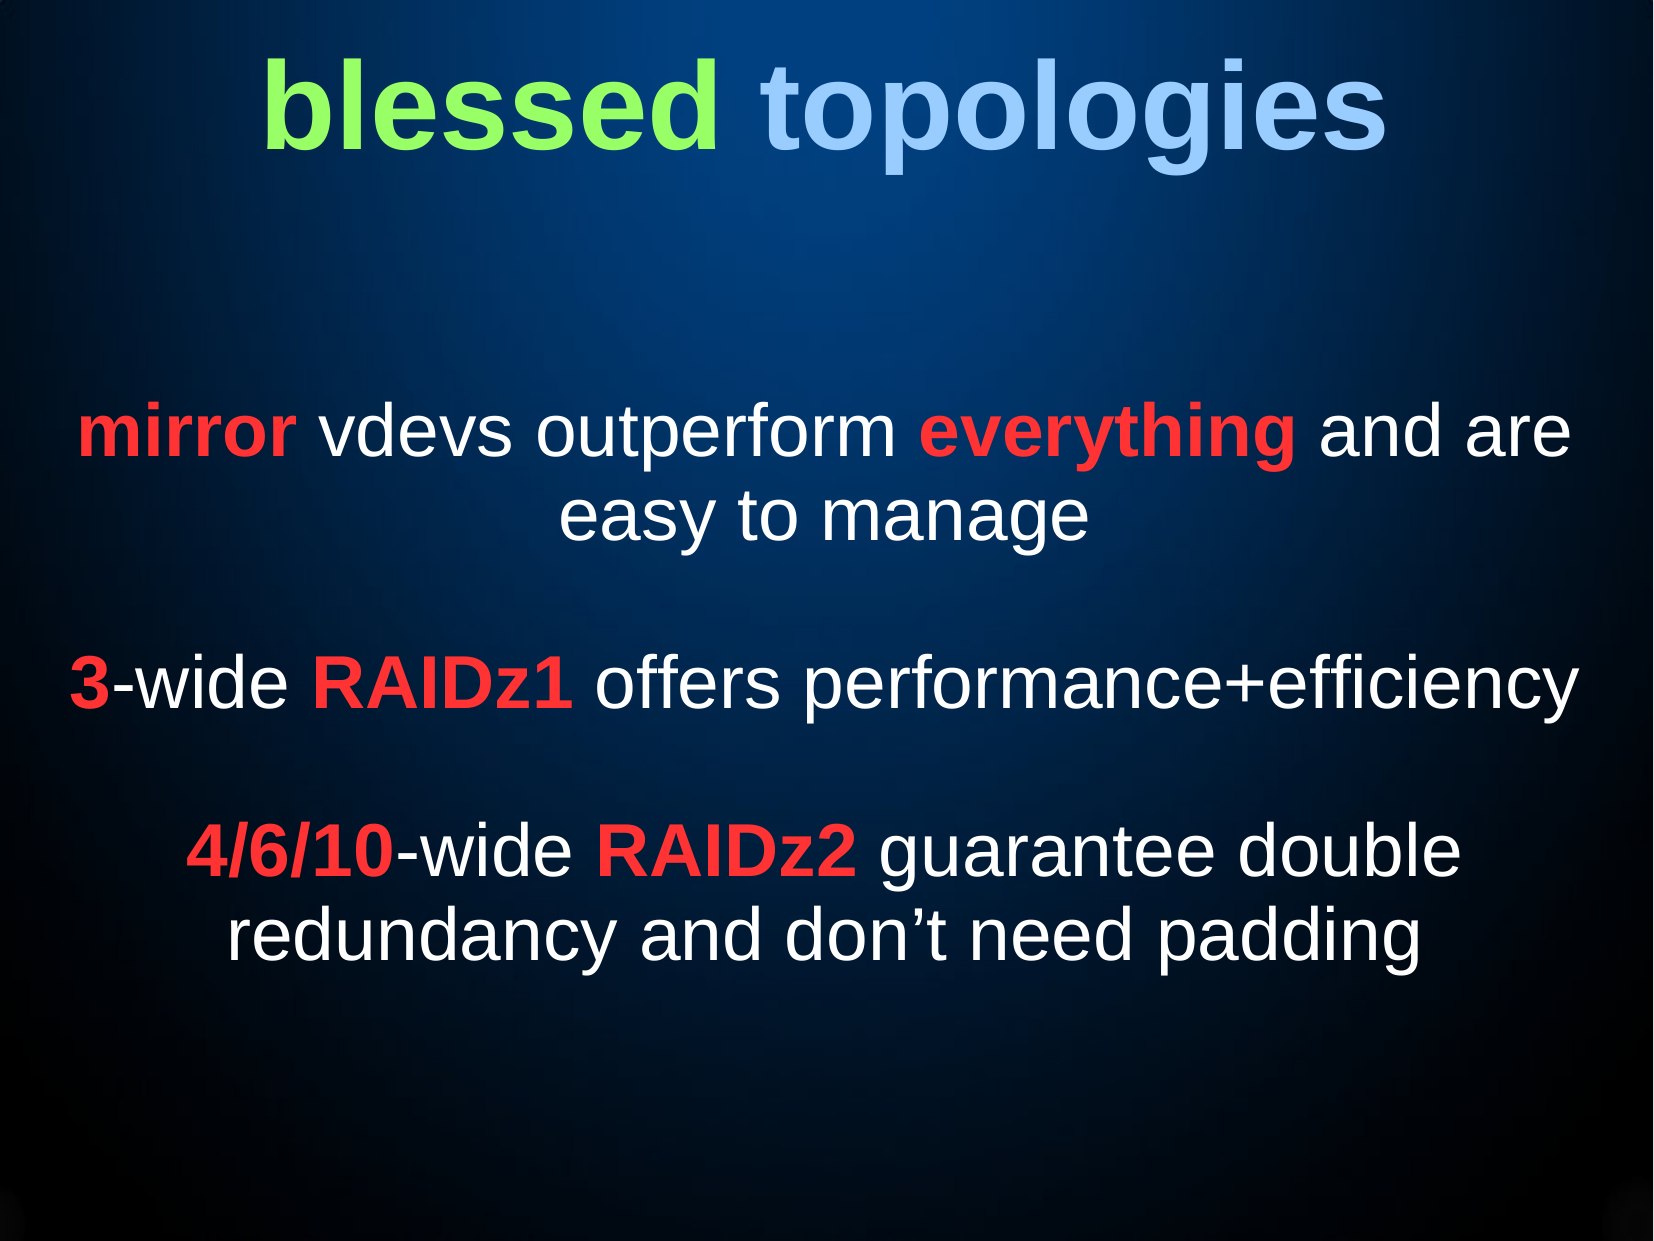

# blessed topologies
mirror vdevs outperform everything and are easy to manage
3-wide RAIDz1 offers performance+efficiency
4/6/10-wide RAIDz2 guarantee double redundancy and don’t need padding